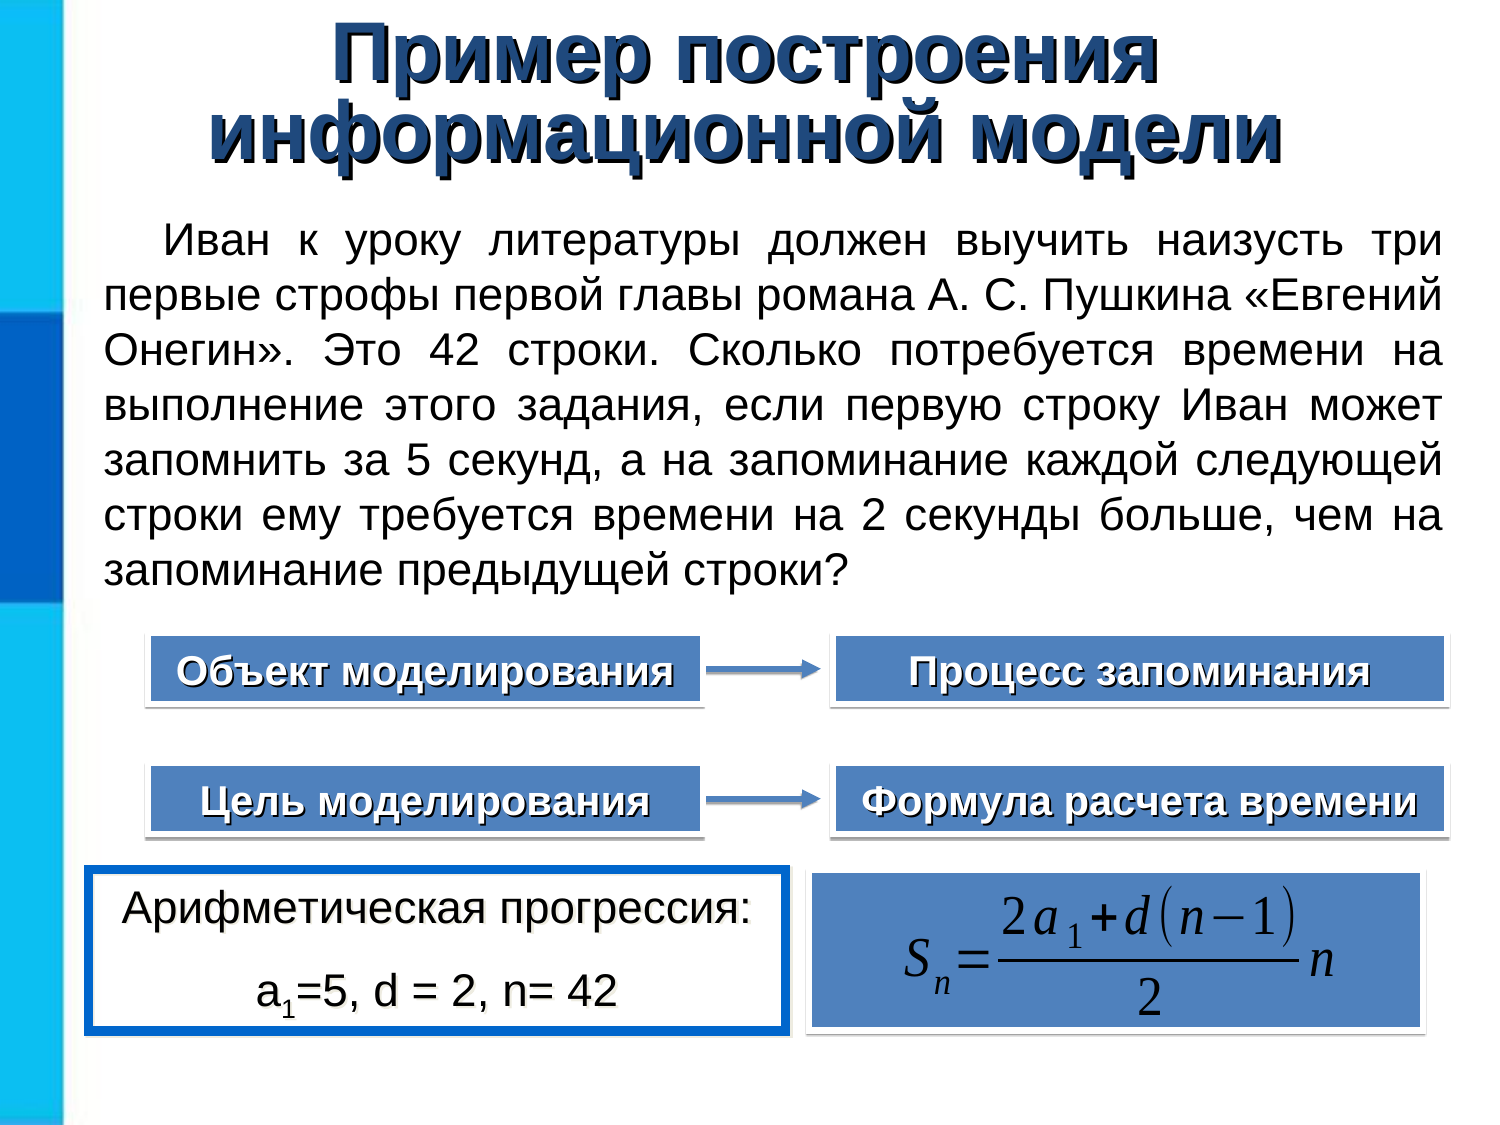

Пример построения информационной модели
Иван к уроку литературы должен выучить наизусть три первые строфы первой главы романа А. С. Пушкина «Евгений Онегин». Это 42 строки. Сколько потребуется времени на выполнение этого задания, если первую строку Иван может запомнить за 5 секунд, а на запоминание каждой следующей строки ему требуется времени на 2 секунды больше, чем на запоминание предыдущей строки?
Объект моделирования
Процесс запоминания
Цель моделирования
Формула расчета времени
Арифметическая прогрессия:
a1=5, d = 2, n= 42